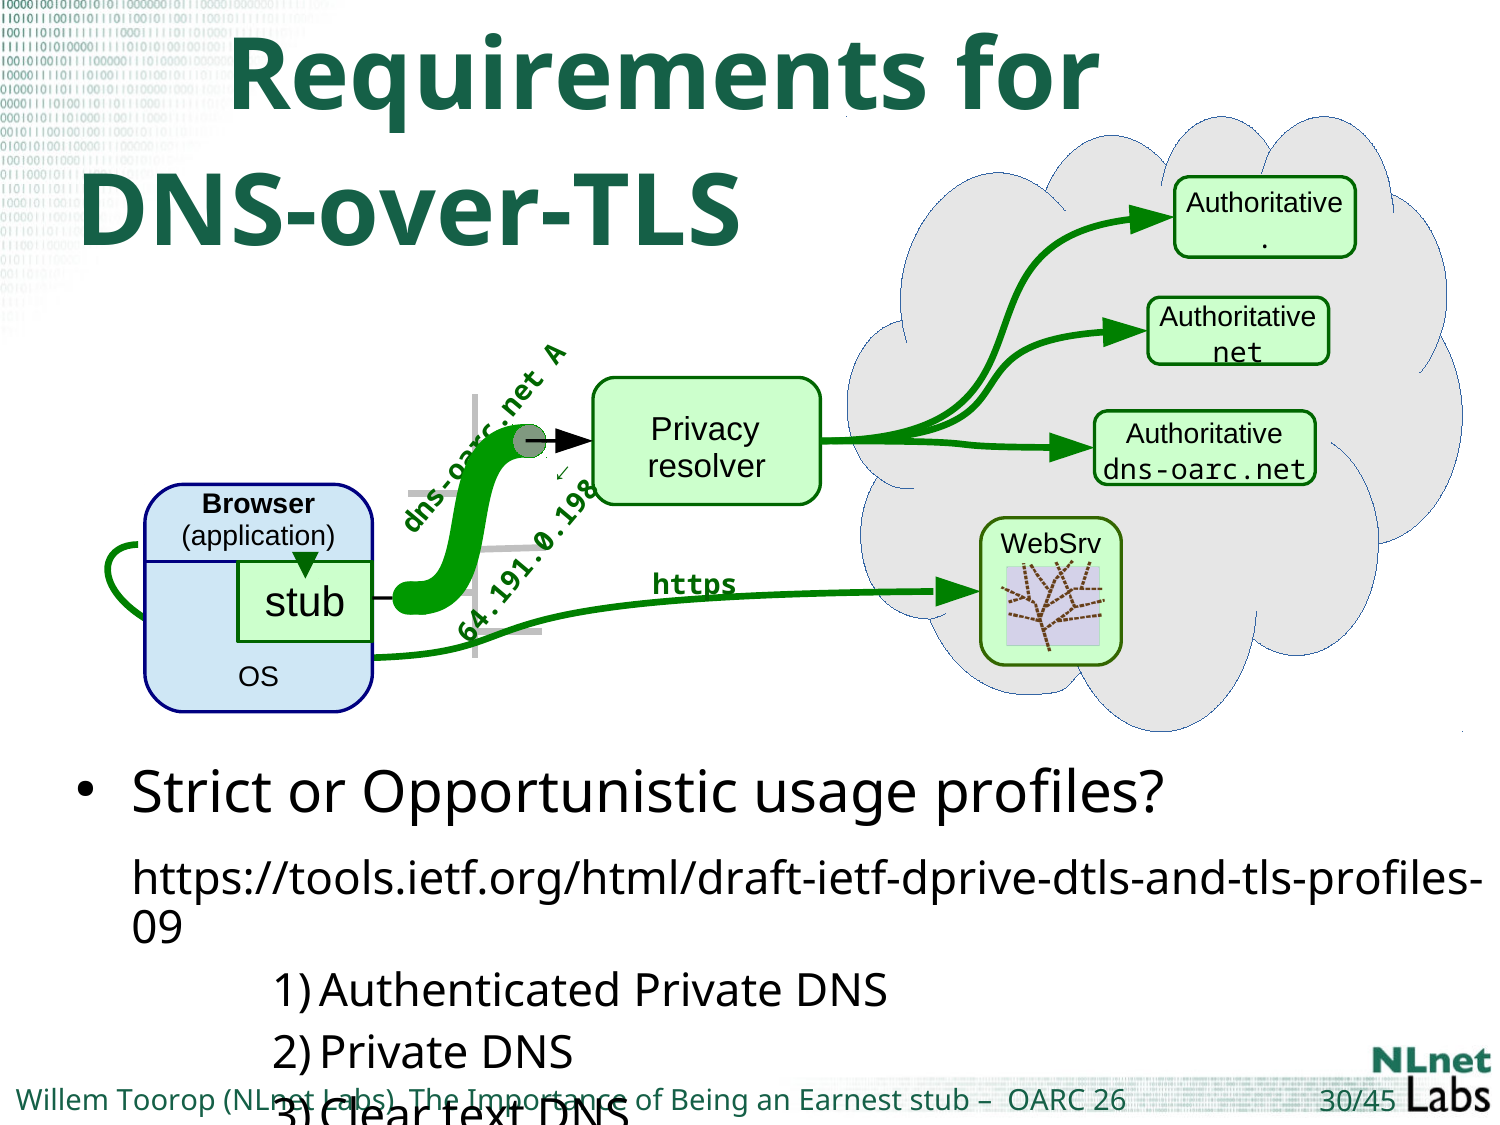

# Requirements for DNS-over-TLS
Authoritative
.
Authoritative
net
Privacy
Authoritative
dns-oarc.net A
resolver
dns-oarc.net
←
Browser
→
(application)
WebSrv
64.191.0.198
https
stub
OS
Strict or Opportunistic usage profiles?
https://tools.ietf.org/html/draft-ietf-dprive-dtls-and-tls-profiles-09
Authenticated Private DNS
Private DNS
Clear text DNS